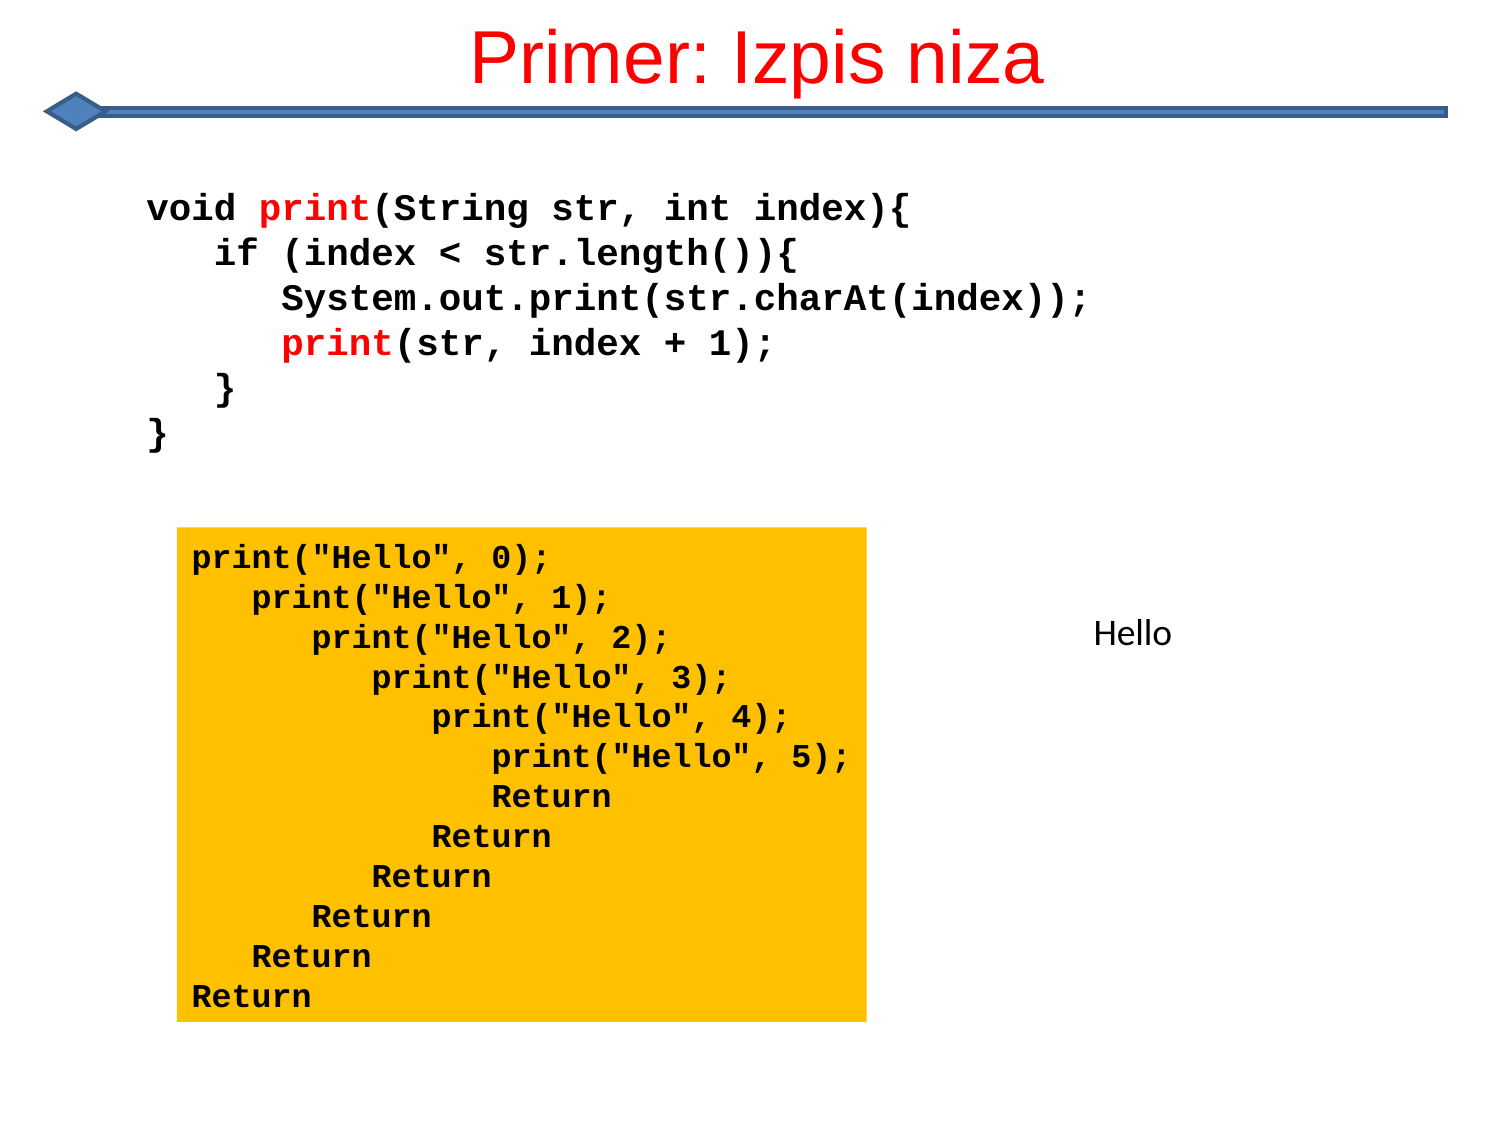

# Primer: Izpis niza
void print(String str, int index){
 if (index < str.length()){
 System.out.print(str.charAt(index));
 print(str, index + 1);
 }
}
print("Hello", 0);
 print("Hello", 1);
 print("Hello", 2);
 print("Hello", 3);
 print("Hello", 4);
 print("Hello", 5);
 Return
 Return
 Return
 Return
 Return
Return
Hello